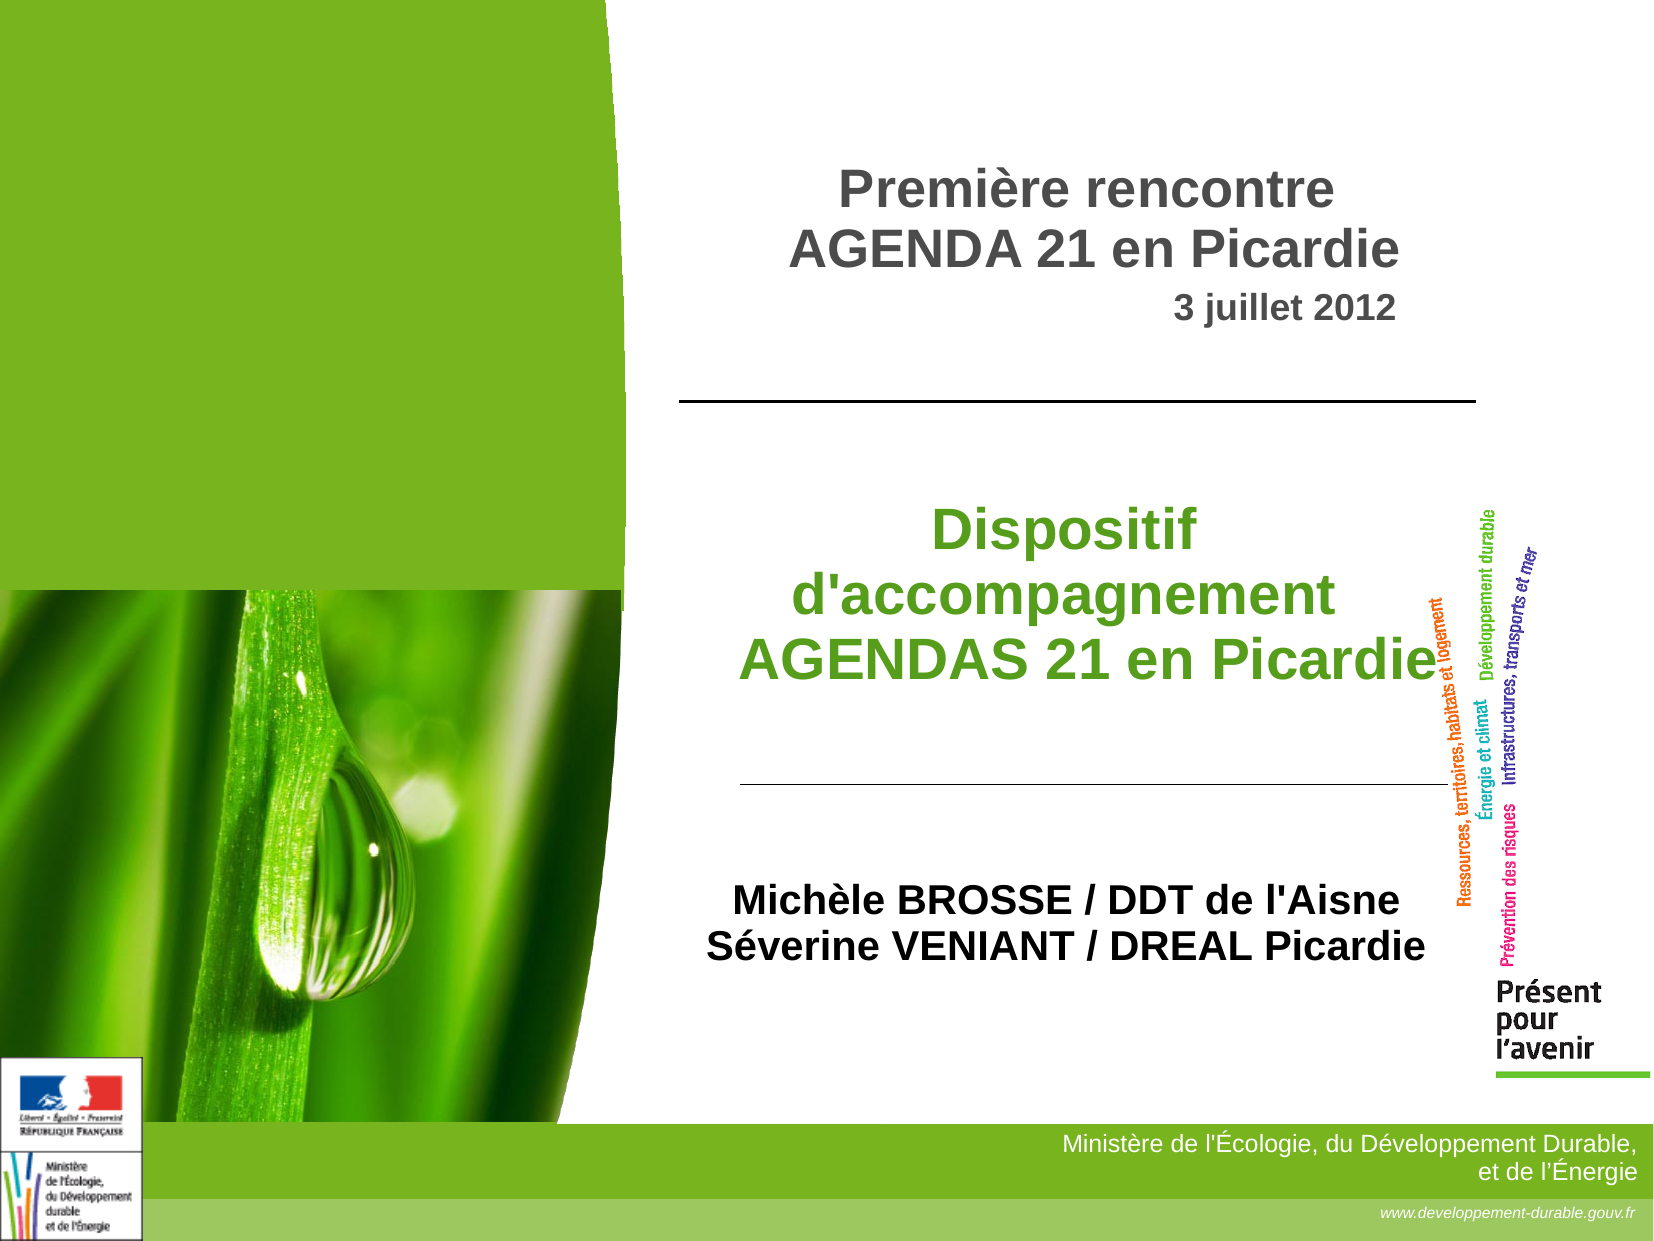

# Première rencontre AGENDA 21 en Picardie 3 juillet 2012
Dispositif
d'accompagnement
 AGENDAS 21 en Picardie
Michèle BROSSE / DDT de l'Aisne
Séverine VENIANT / DREAL Picardie